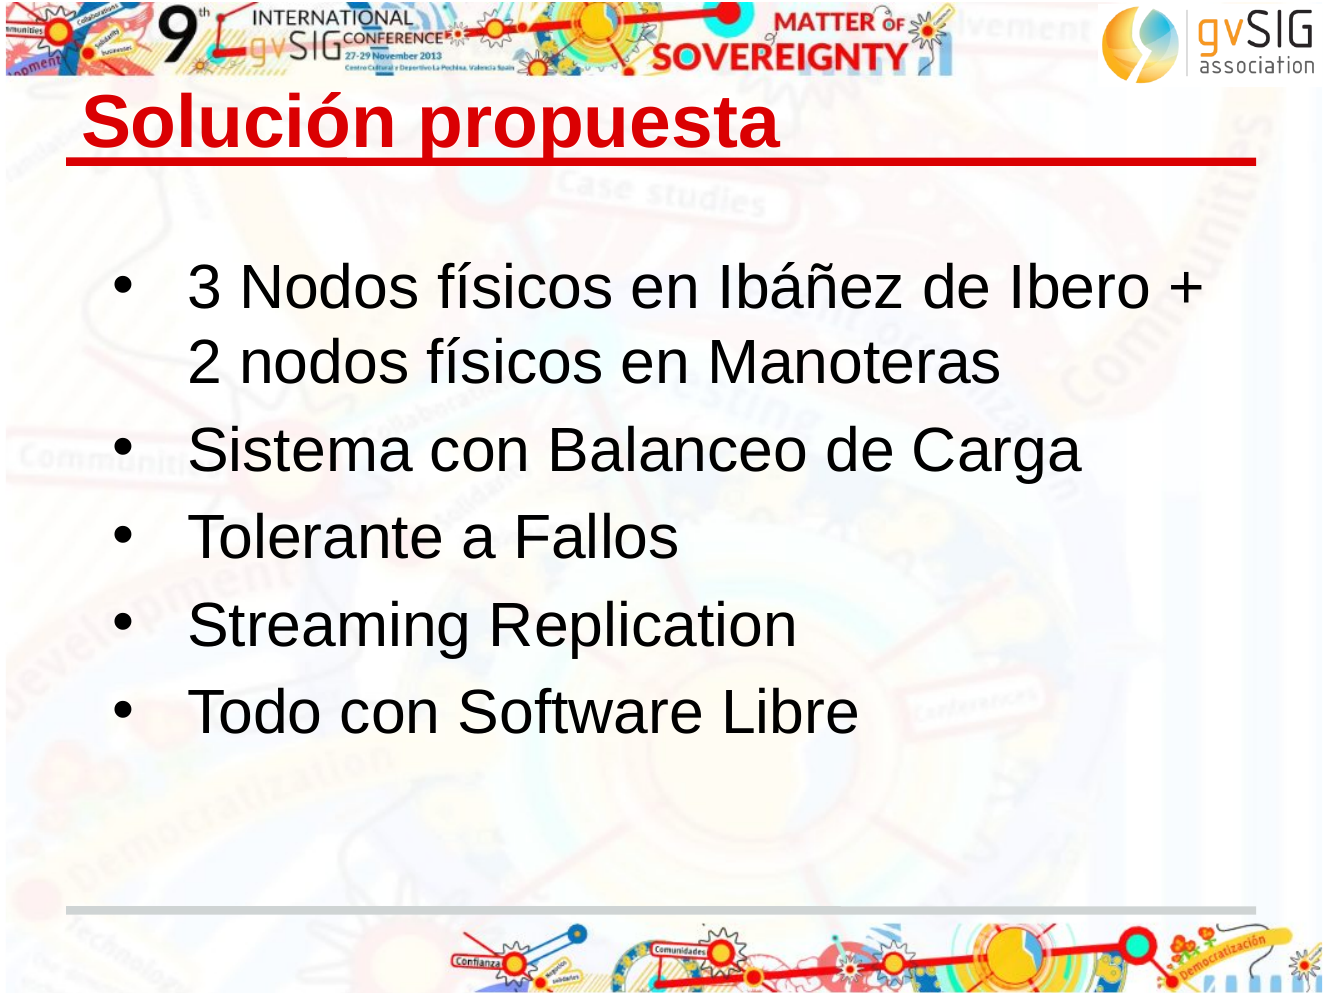

# Solución propuesta
3 Nodos físicos en Ibáñez de Ibero + 2 nodos físicos en Manoteras
Sistema con Balanceo de Carga
Tolerante a Fallos
Streaming Replication
Todo con Software Libre